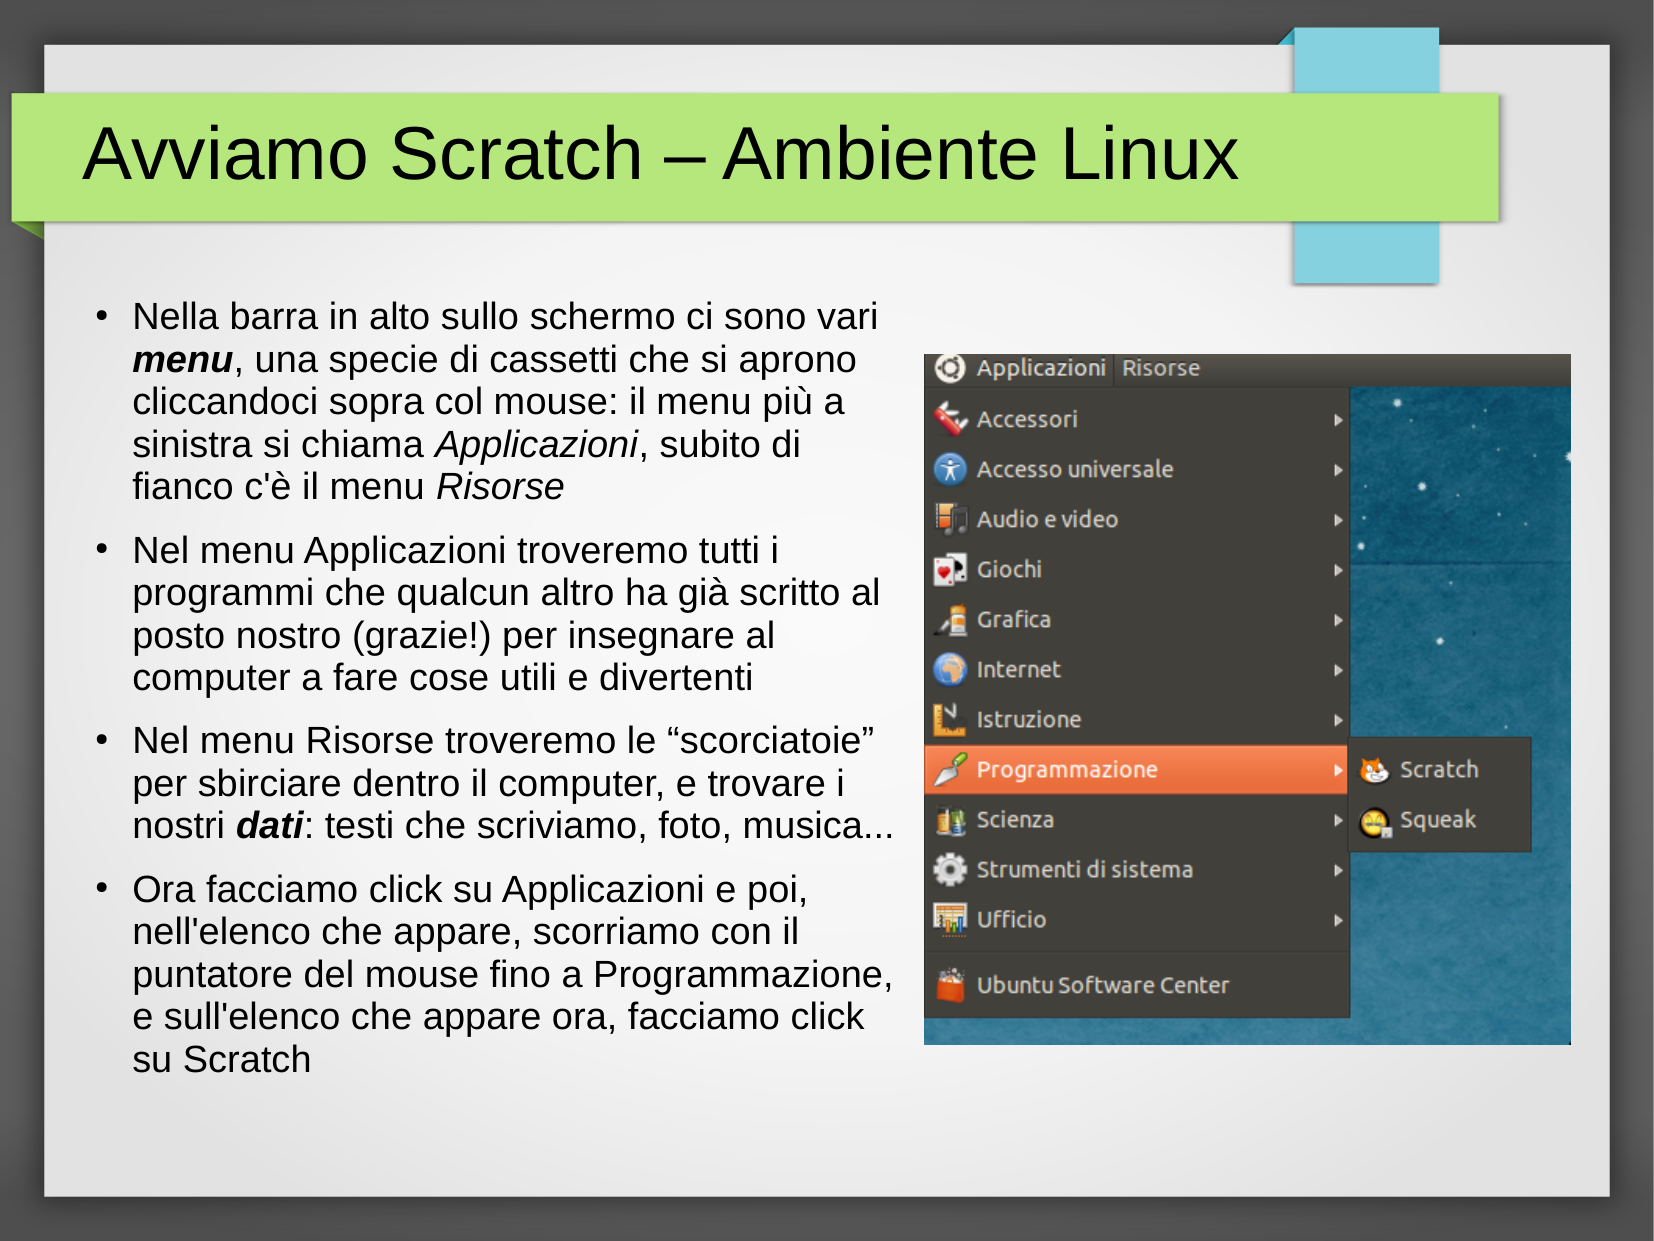

# Avviamo Scratch – Ambiente Linux
Nella barra in alto sullo schermo ci sono vari menu, una specie di cassetti che si aprono cliccandoci sopra col mouse: il menu più a sinistra si chiama Applicazioni, subito di fianco c'è il menu Risorse
Nel menu Applicazioni troveremo tutti i programmi che qualcun altro ha già scritto al posto nostro (grazie!) per insegnare al computer a fare cose utili e divertenti
Nel menu Risorse troveremo le “scorciatoie” per sbirciare dentro il computer, e trovare i nostri dati: testi che scriviamo, foto, musica...
Ora facciamo click su Applicazioni e poi, nell'elenco che appare, scorriamo con il puntatore del mouse fino a Programmazione, e sull'elenco che appare ora, facciamo click su Scratch